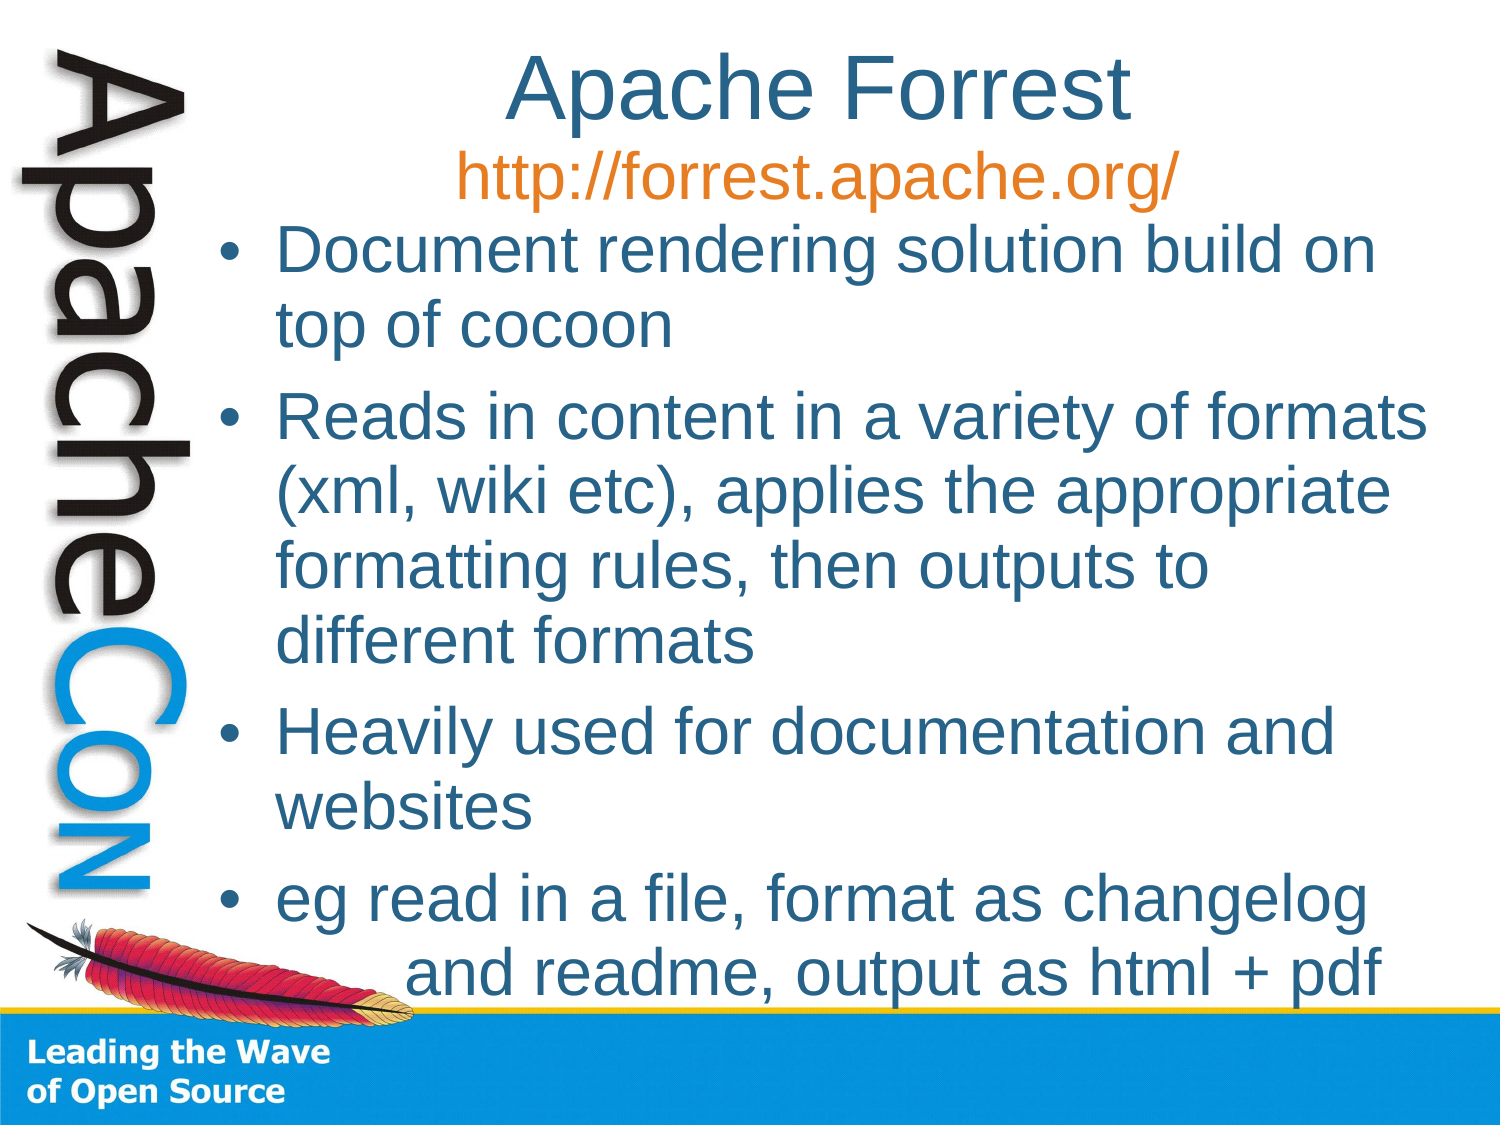

# Apache Forrest http://forrest.apache.org/
Document rendering solution build on top of cocoon
Reads in content in a variety of formats (xml, wiki etc), applies the appropriate formatting rules, then outputs to different formats
Heavily used for documentation and websites
eg read in a file, format as changelog and readme, output as html + pdf